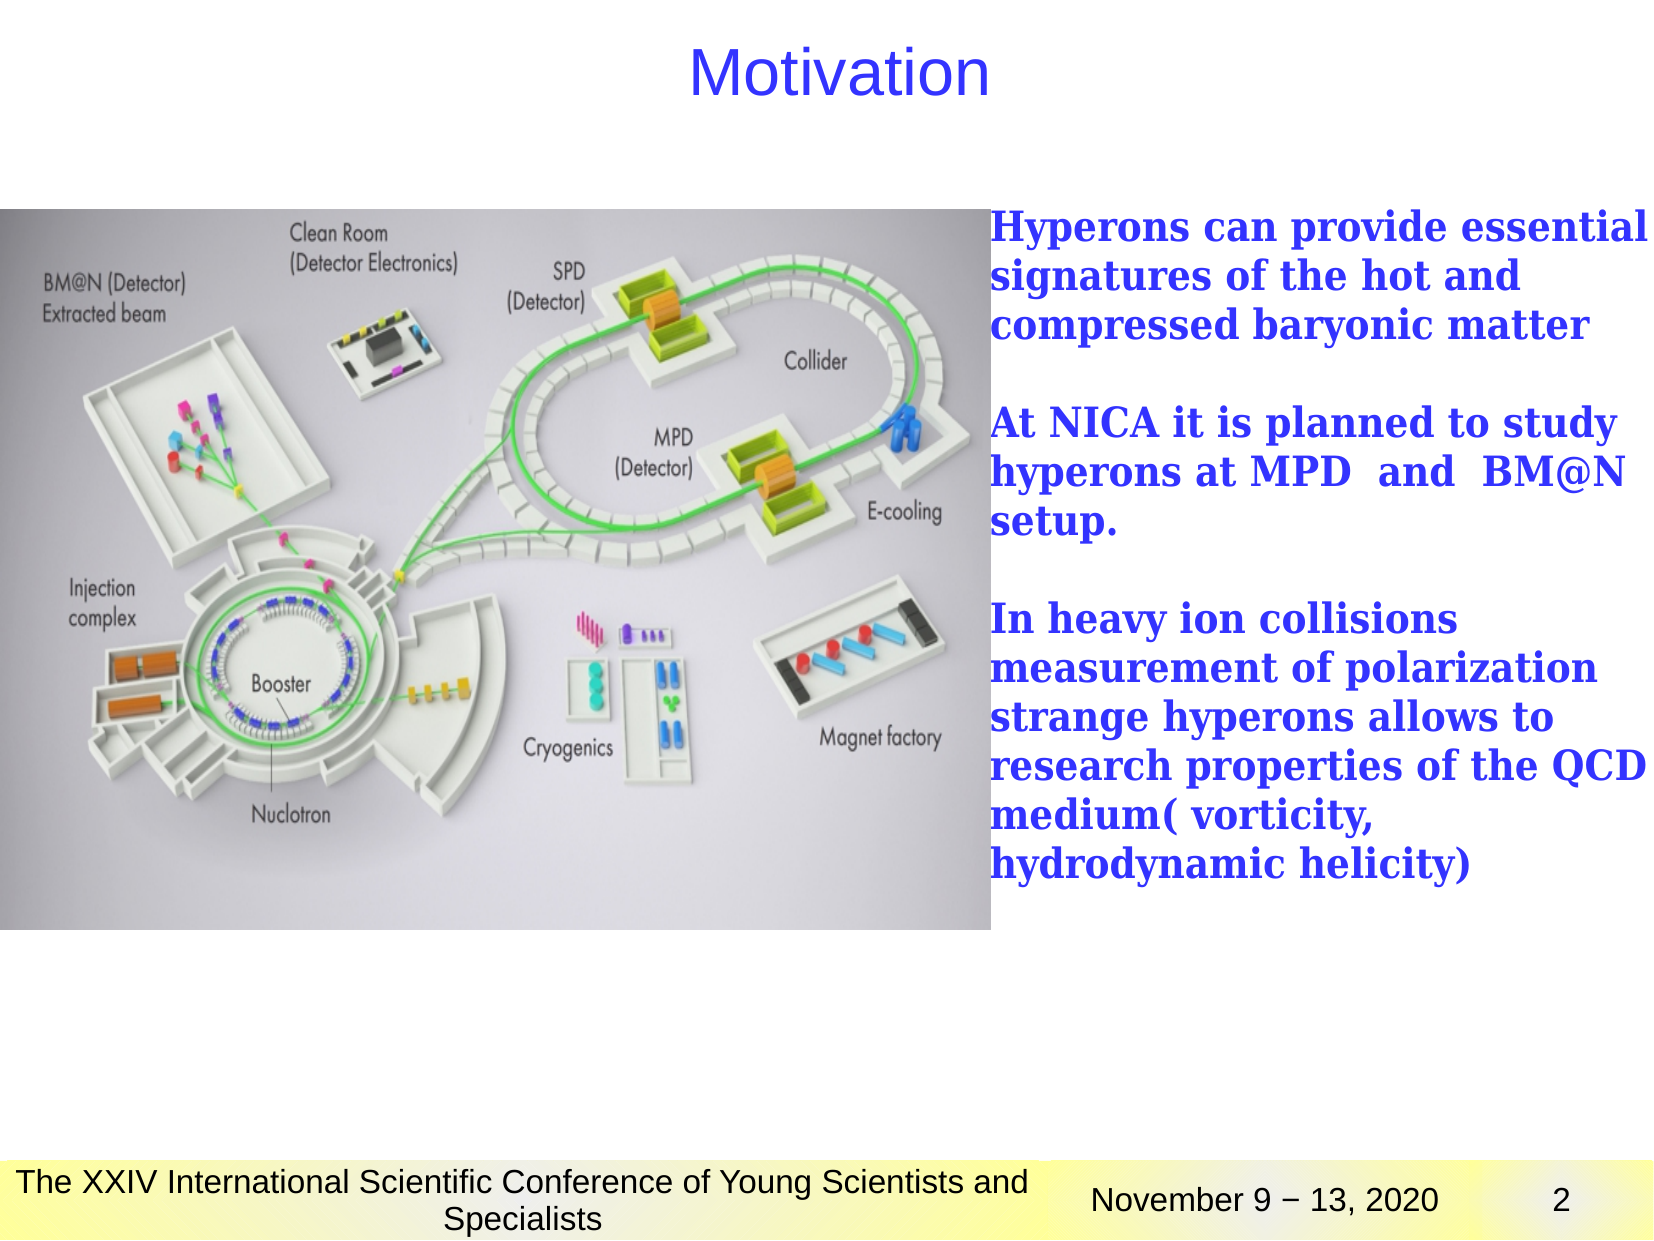

# Motivation
Hyperons can provide essential signatures of the hot and compressed baryonic matter
At NICA it is planned to study hyperons at MPD and BM@N setup.
In heavy ion collisions measurement of polarization strange hyperons allows to research properties of the QCD
medium( vorticity, hydrodynamic helicity)
The XXIV International Scientific Conference of Young Scientists and Specialists
November 9 − 13, 2020
2